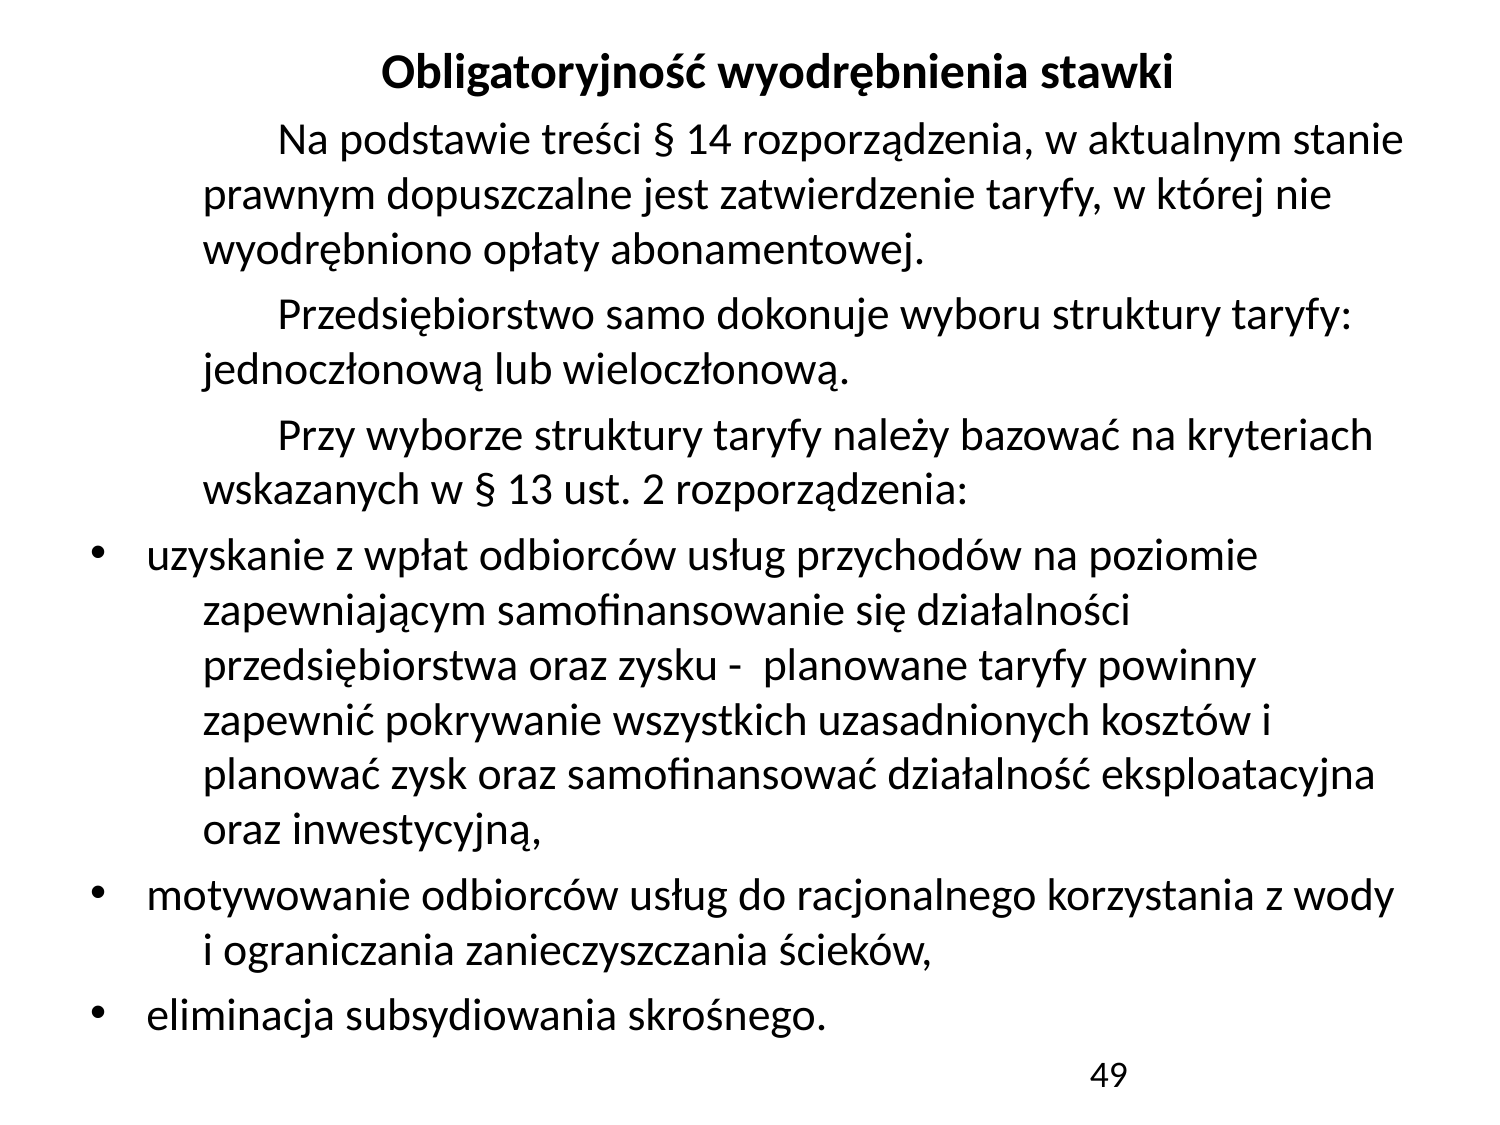

#
Obligatoryjność wyodrębnienia stawki
	Na podstawie treści § 14 rozporządzenia, w aktualnym stanie prawnym dopuszczalne jest zatwierdzenie taryfy, w której nie wyodrębniono opłaty abonamentowej.
	Przedsiębiorstwo samo dokonuje wyboru struktury taryfy: jednoczłonową lub wieloczłonową.
	Przy wyborze struktury taryfy należy bazować na kryteriach wskazanych w § 13 ust. 2 rozporządzenia:
uzyskanie z wpłat odbiorców usług przychodów na poziomie zapewniającym samofinansowanie się działalności przedsiębiorstwa oraz zysku - planowane taryfy powinny zapewnić pokrywanie wszystkich uzasadnionych kosztów i planować zysk oraz samofinansować działalność eksploatacyjna oraz inwestycyjną,
motywowanie odbiorców usług do racjonalnego korzystania z wody i ograniczania zanieczyszczania ścieków,
eliminacja subsydiowania skrośnego.